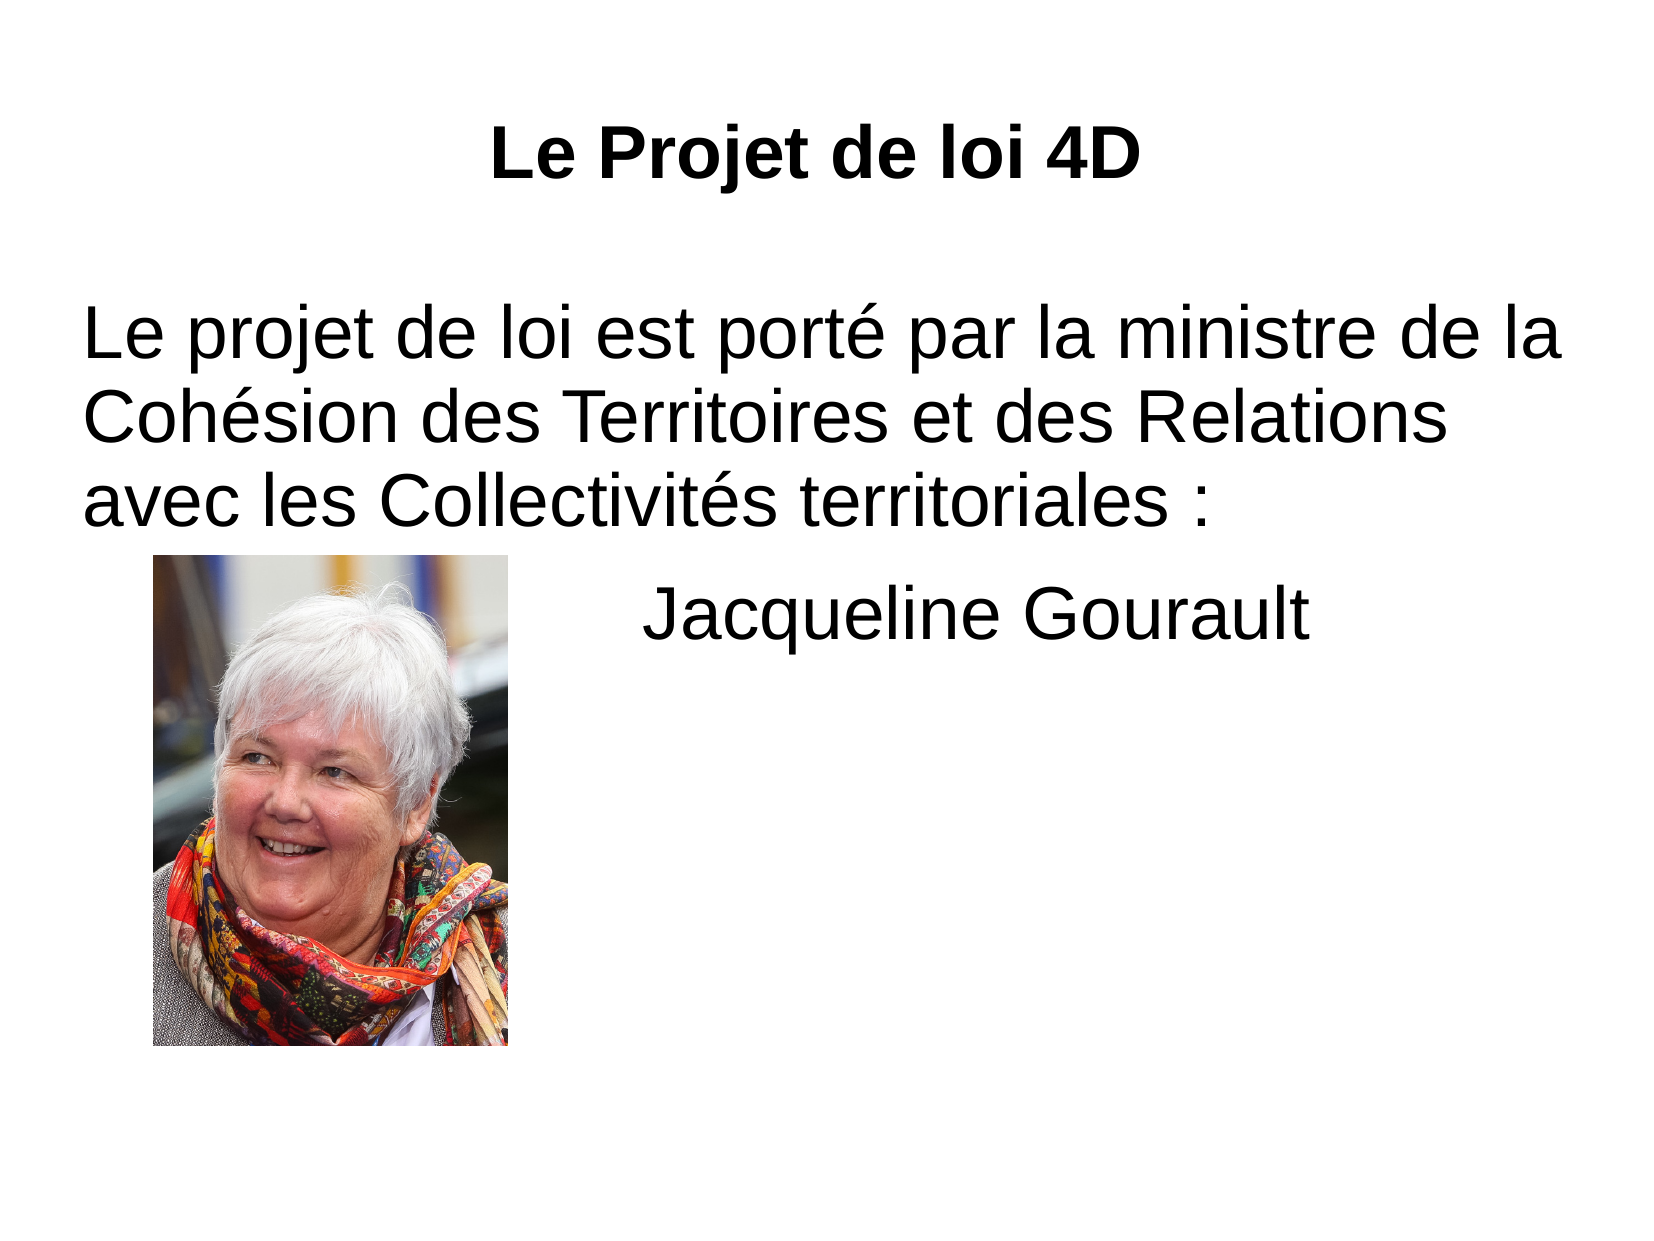

# Le Projet de loi 4D
Le projet de loi est porté par la ministre de la Cohésion des Territoires et des Relations avec les Collectivités territoriales :
 Jacqueline Gourault